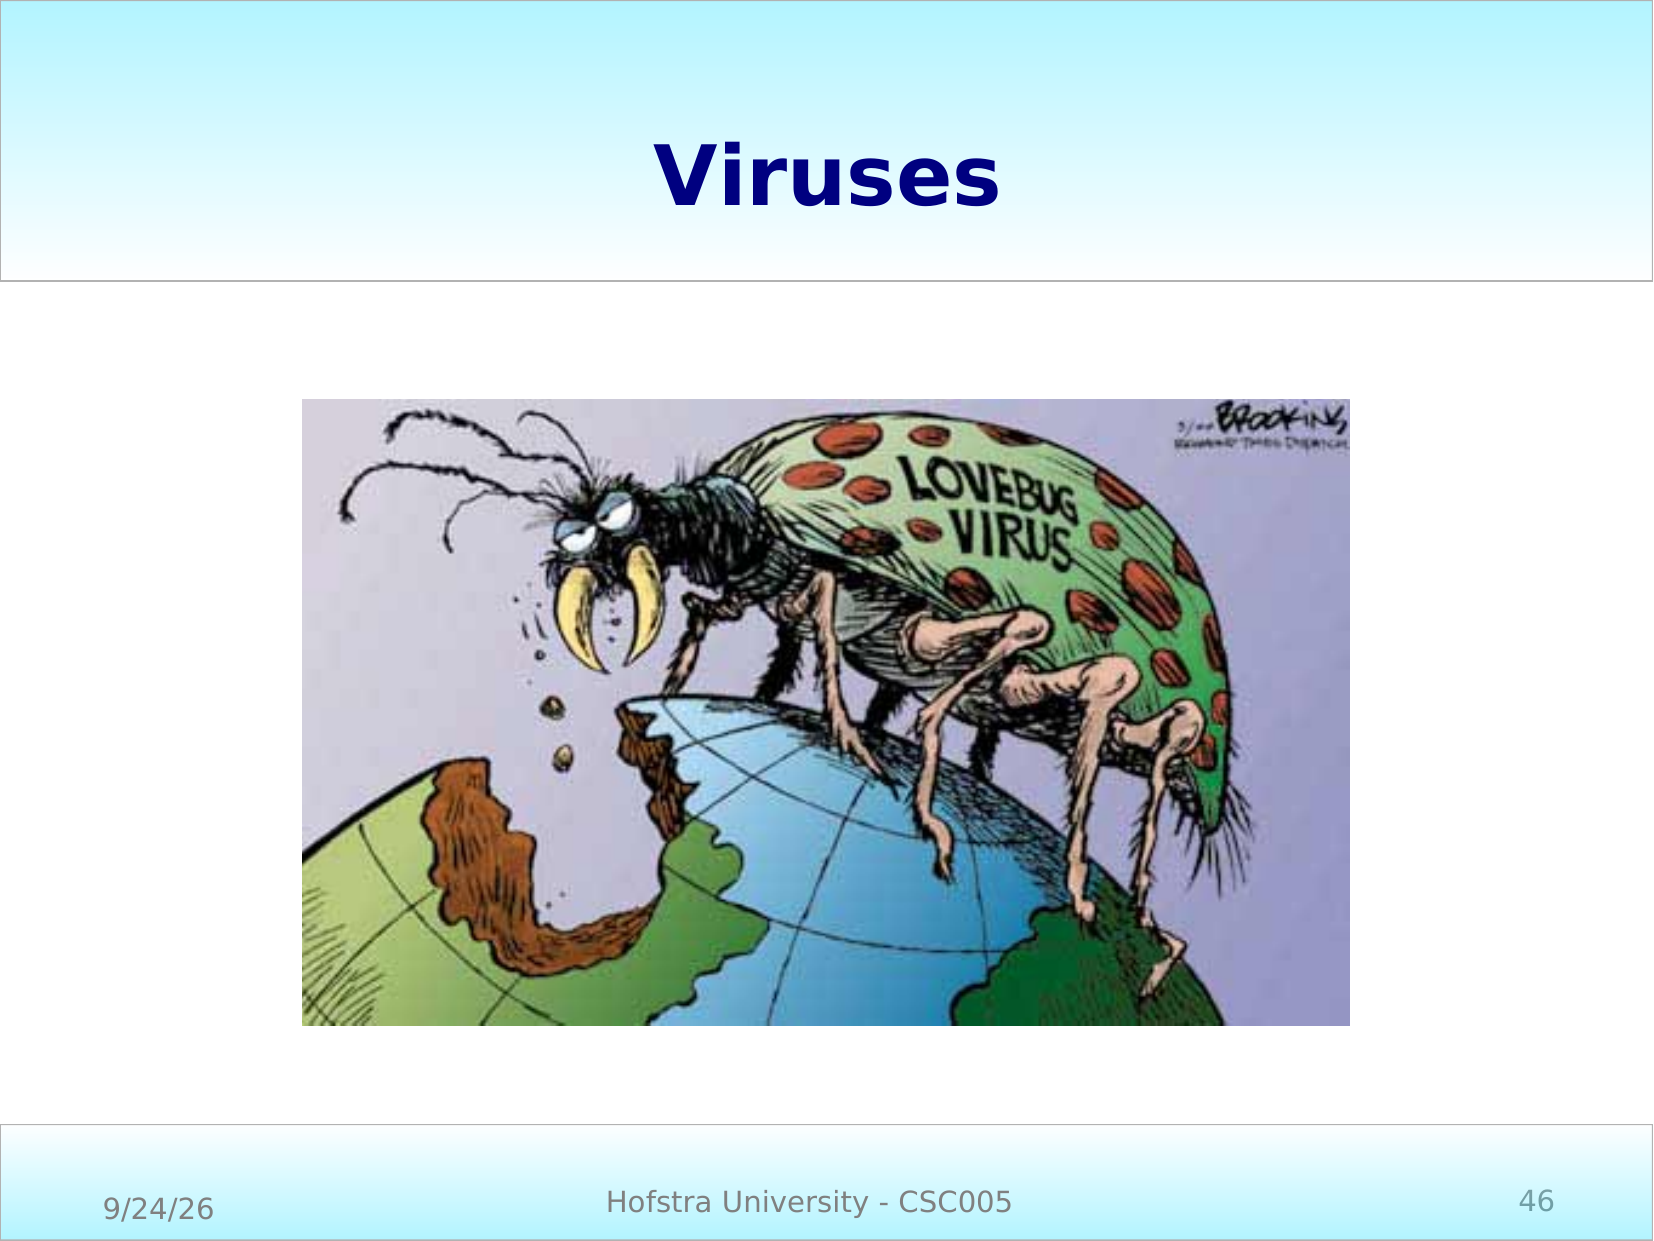

# Viruses
46
Hofstra University - CSC005